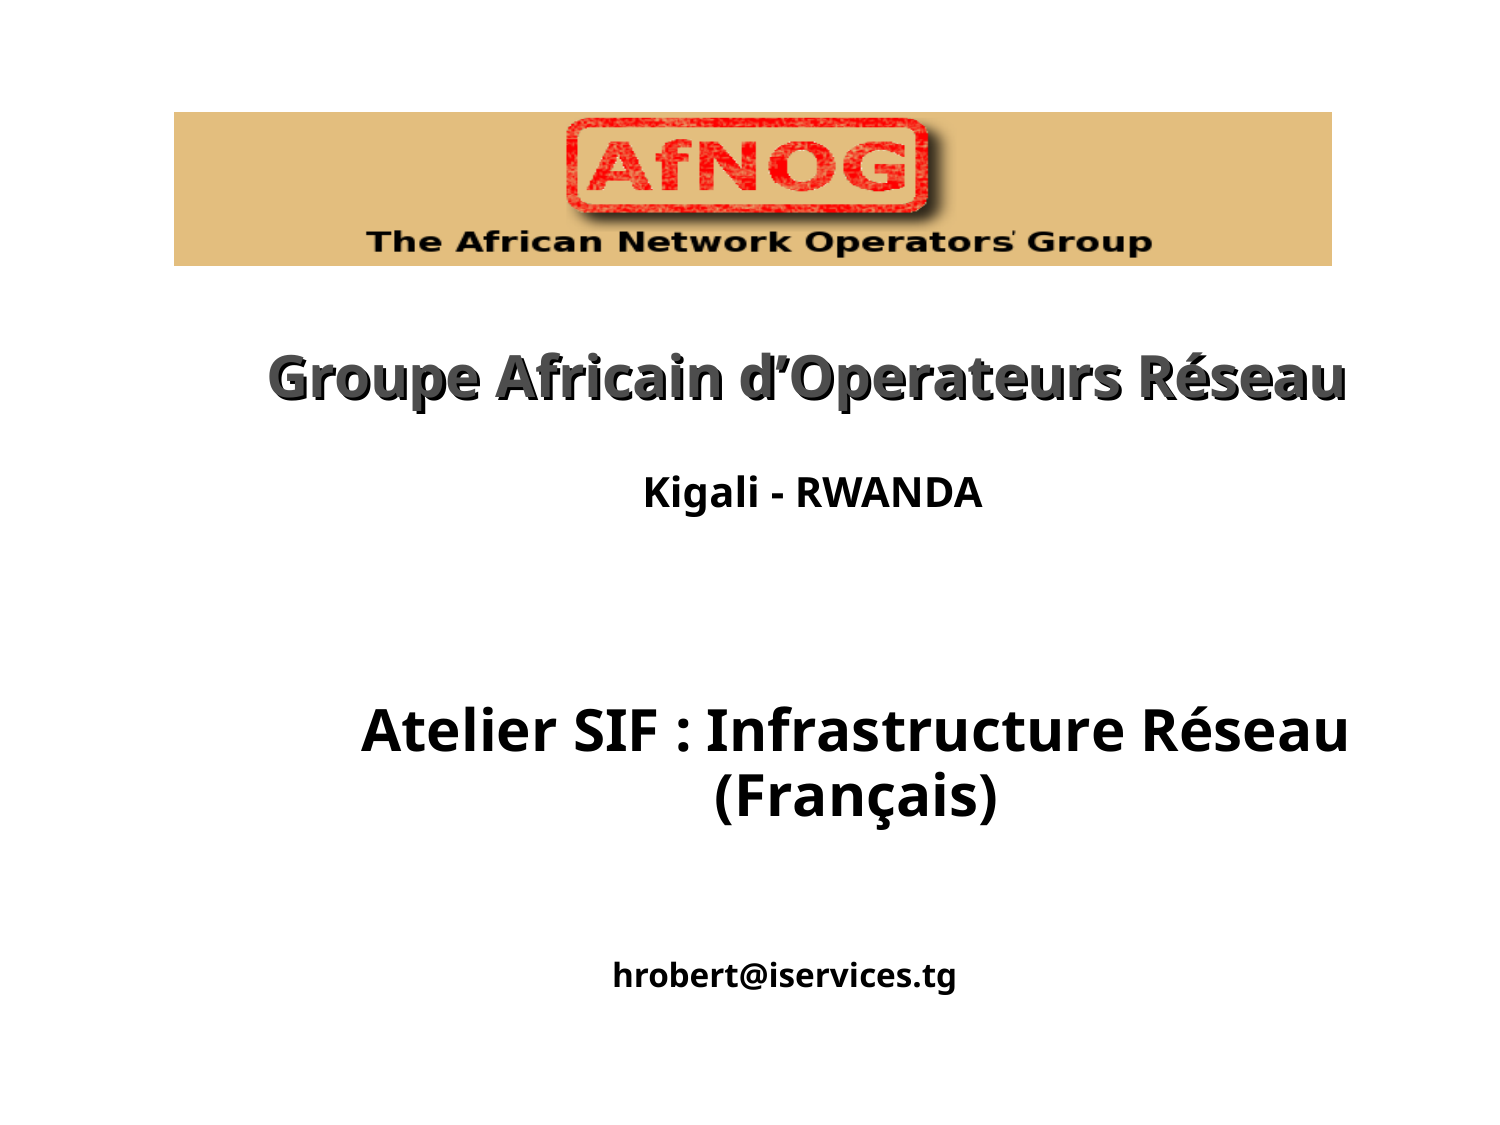

# Groupe Africain d’Operateurs Réseau
Kigali - RWANDA
Atelier SIF : Infrastructure Réseau (Français)
hrobert@iservices.tg